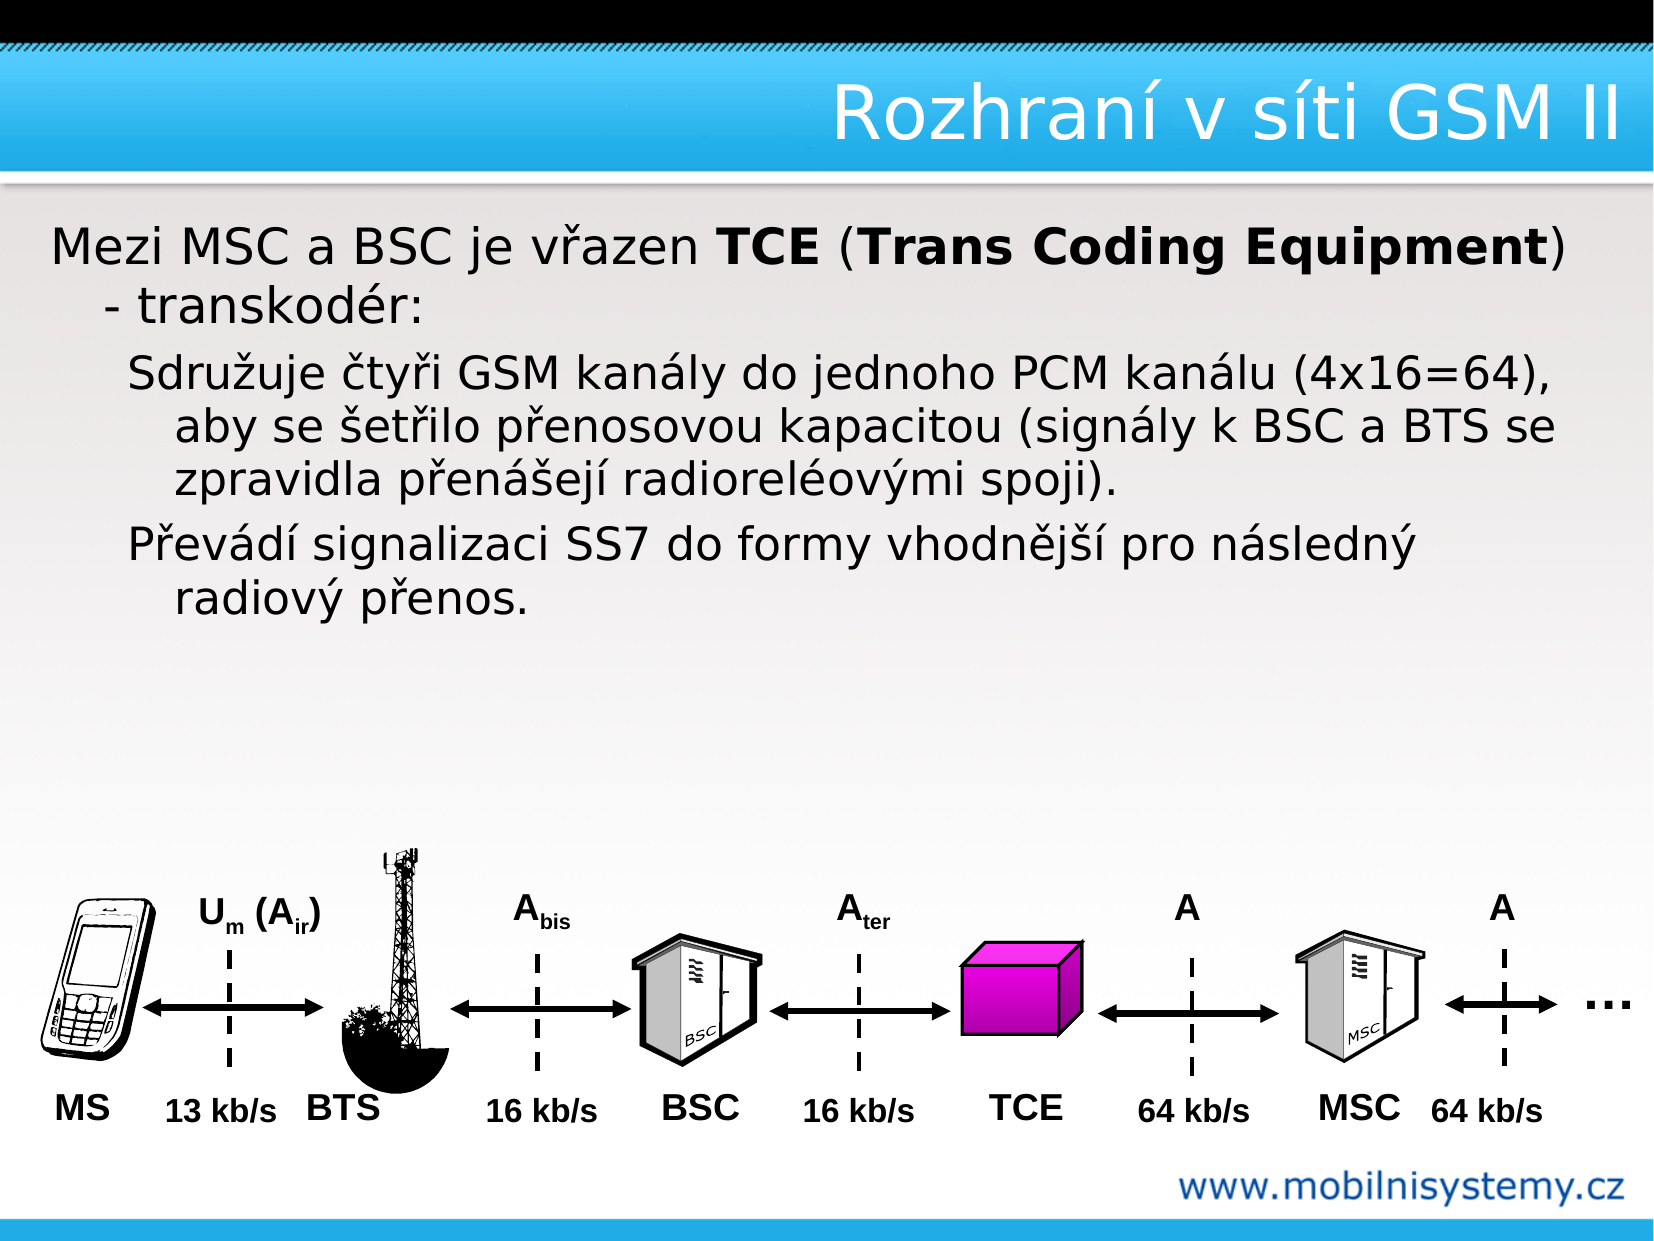

# Rozhraní v síti GSM II
Mezi MSC a BSC je vřazen TCE (Trans Coding Equipment) - transkodér:
Sdružuje čtyři GSM kanály do jednoho PCM kanálu (4x16=64), aby se šetřilo přenosovou kapacitou (signály k BSC a BTS se zpravidla přenášejí radioreléovými spoji).
Převádí signalizaci SS7 do formy vhodnější pro následný radiový přenos.
Abis
Ater
A
A
Um (Air)
…
MS
BTS
BSC
TCE
MSC
13 kb/s
16 kb/s
16 kb/s
64 kb/s
64 kb/s